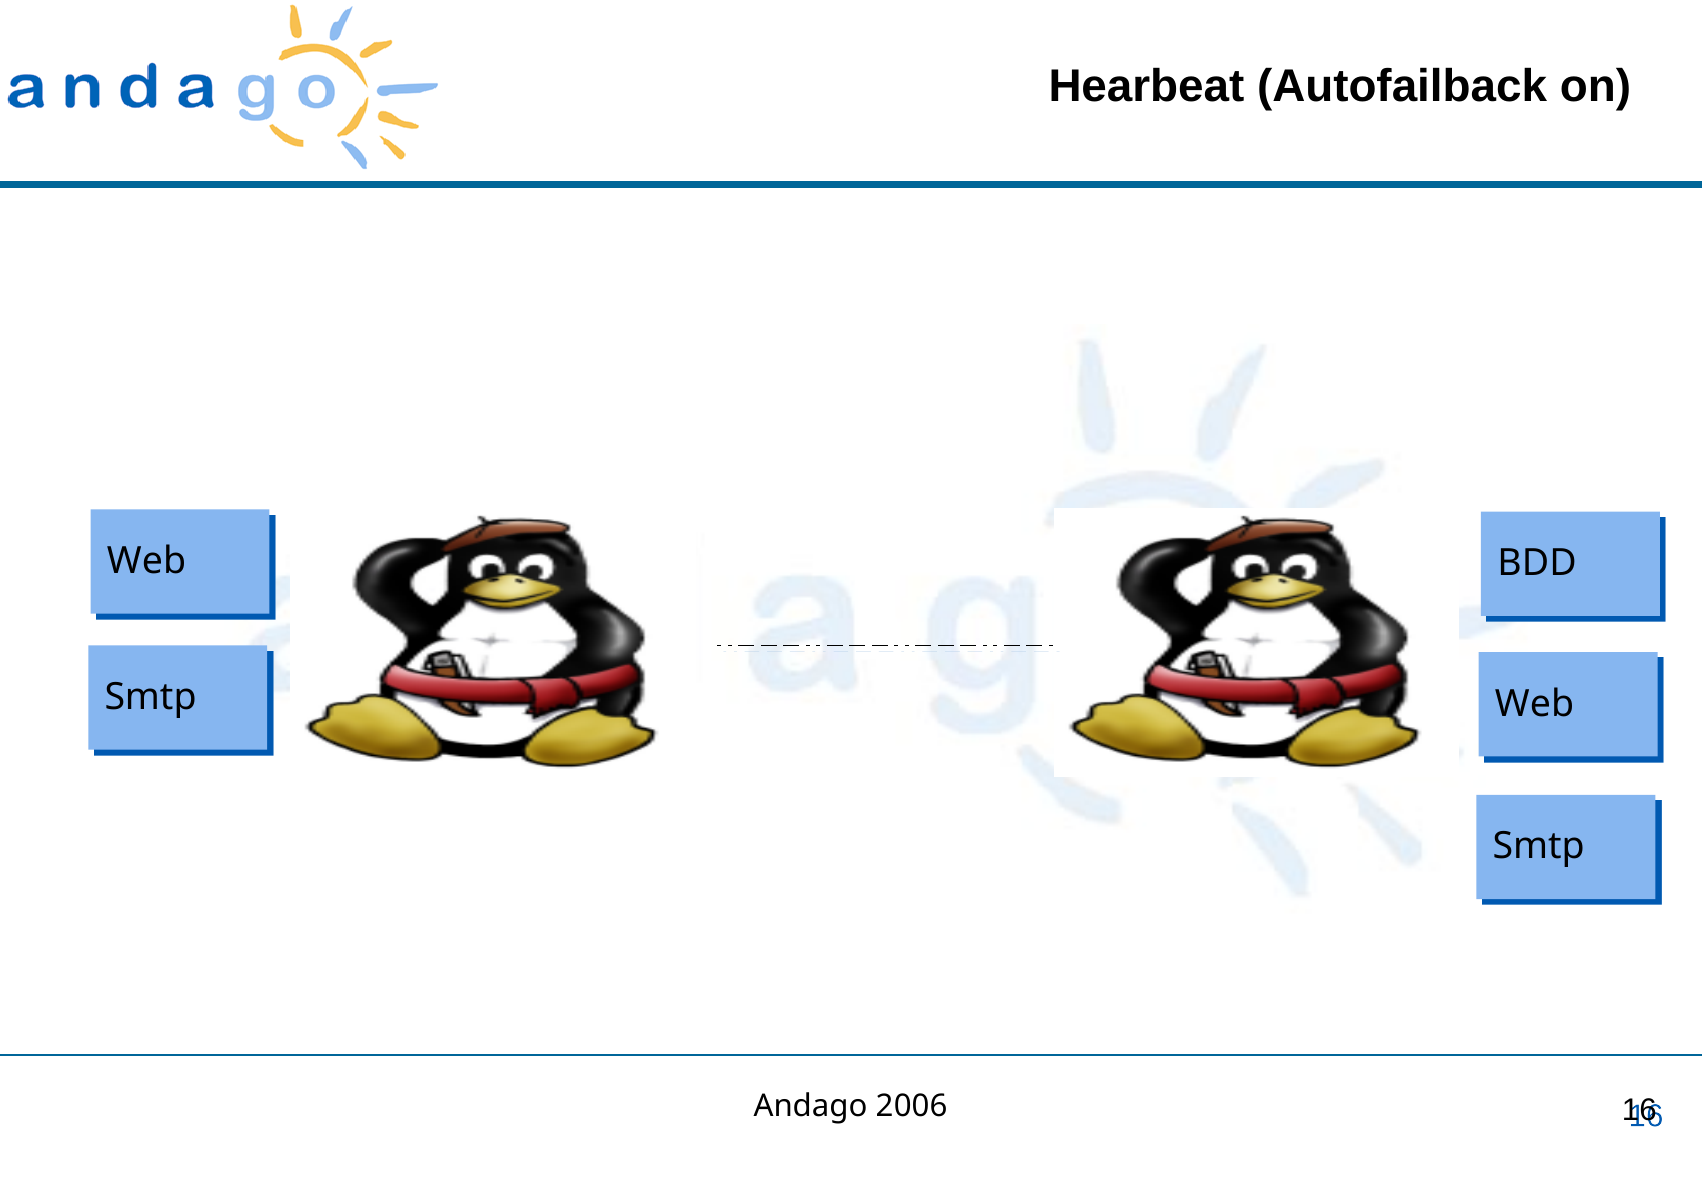

# Hearbeat (Autofailback on)
Web
BDD
Smtp
Web
Smtp